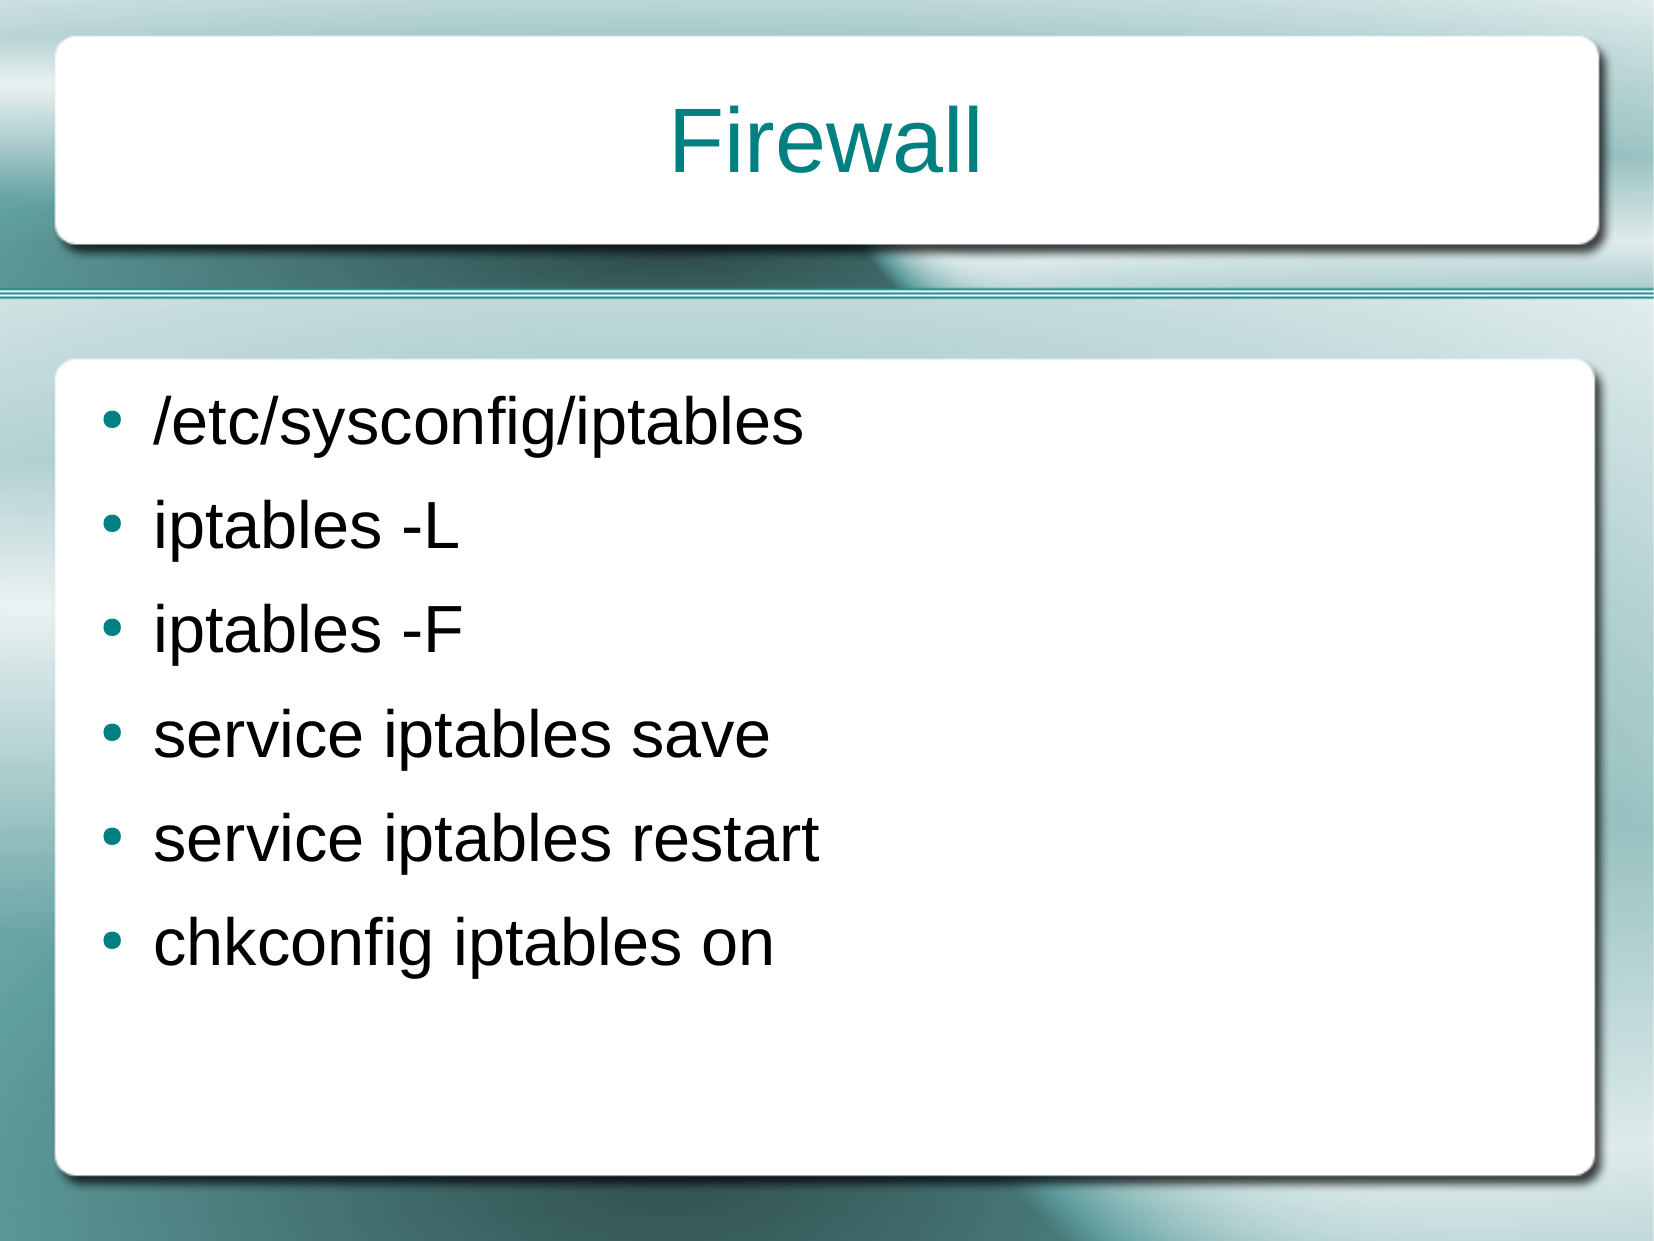

# Firewall
/etc/sysconfig/iptables
iptables -L
iptables -F
service iptables save
service iptables restart
chkconfig iptables on